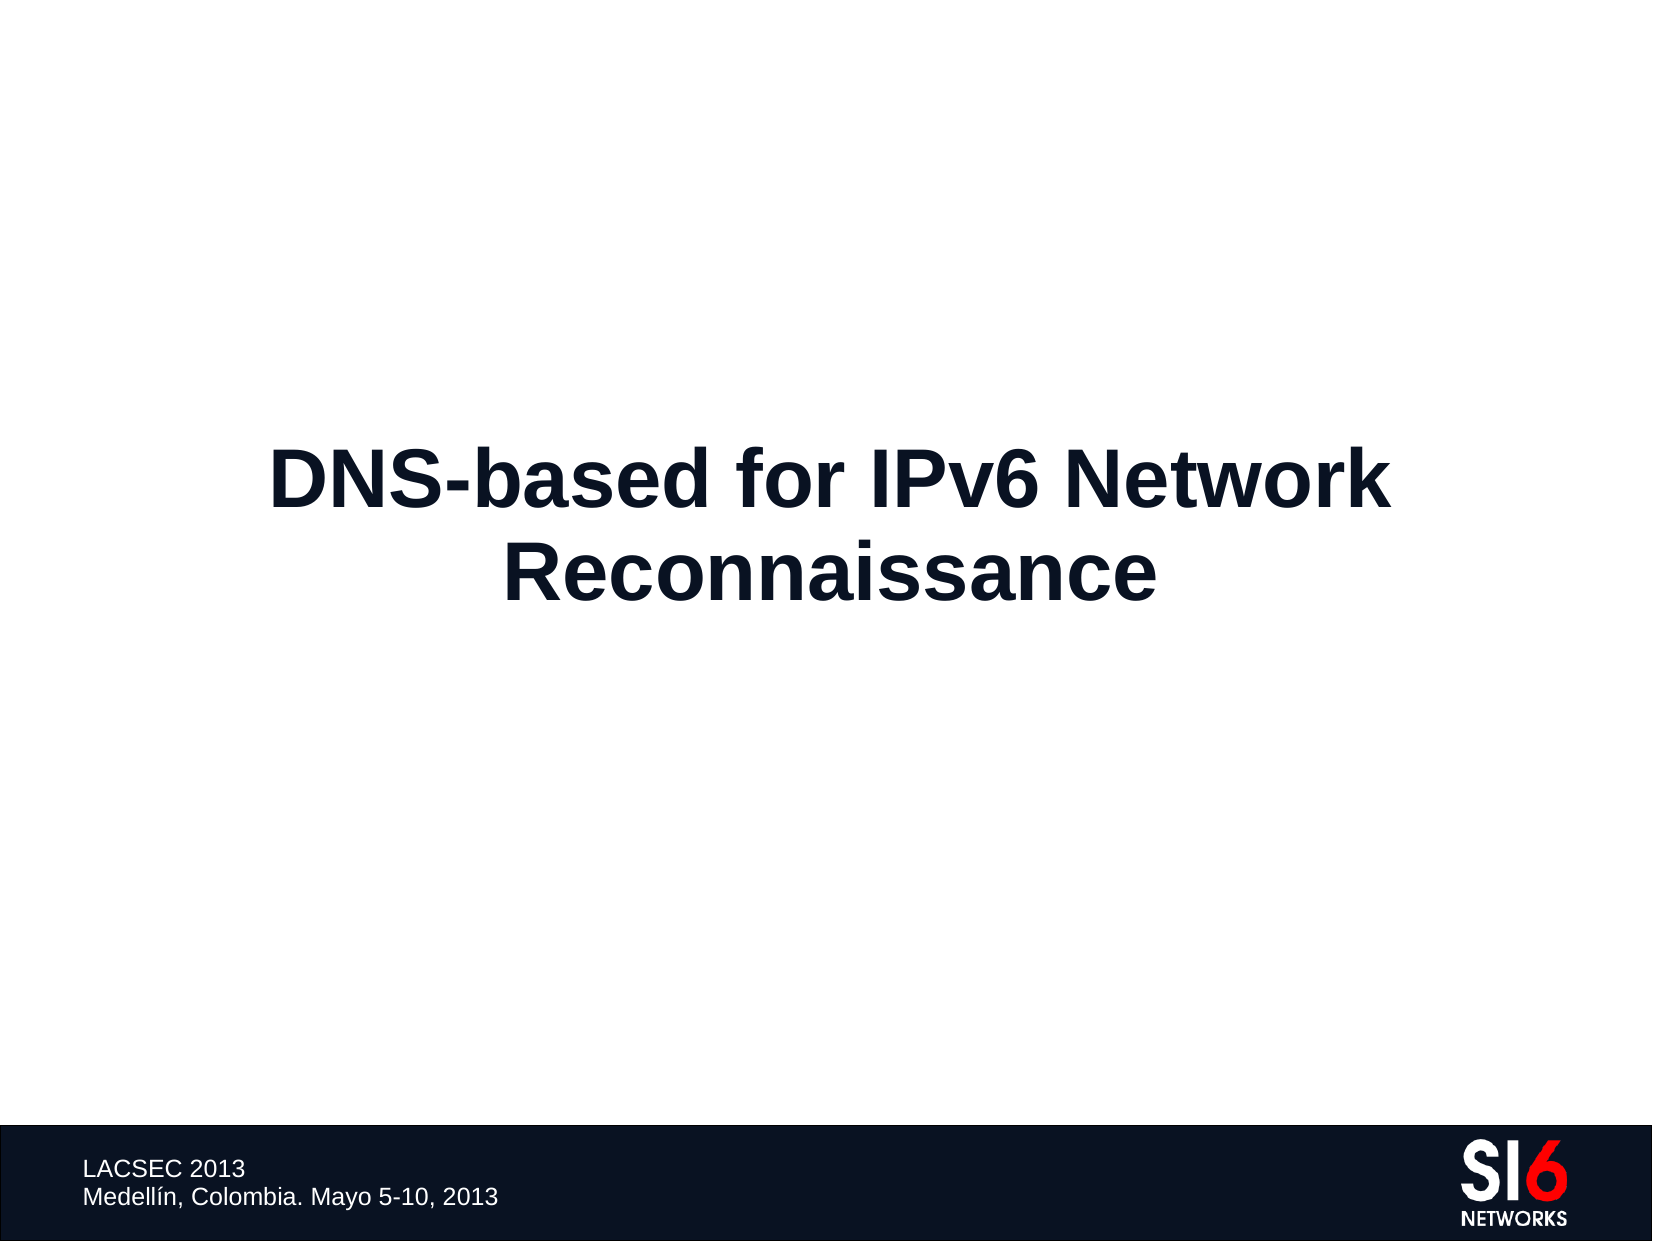

# DNS-based for IPv6 Network Reconnaissance
26